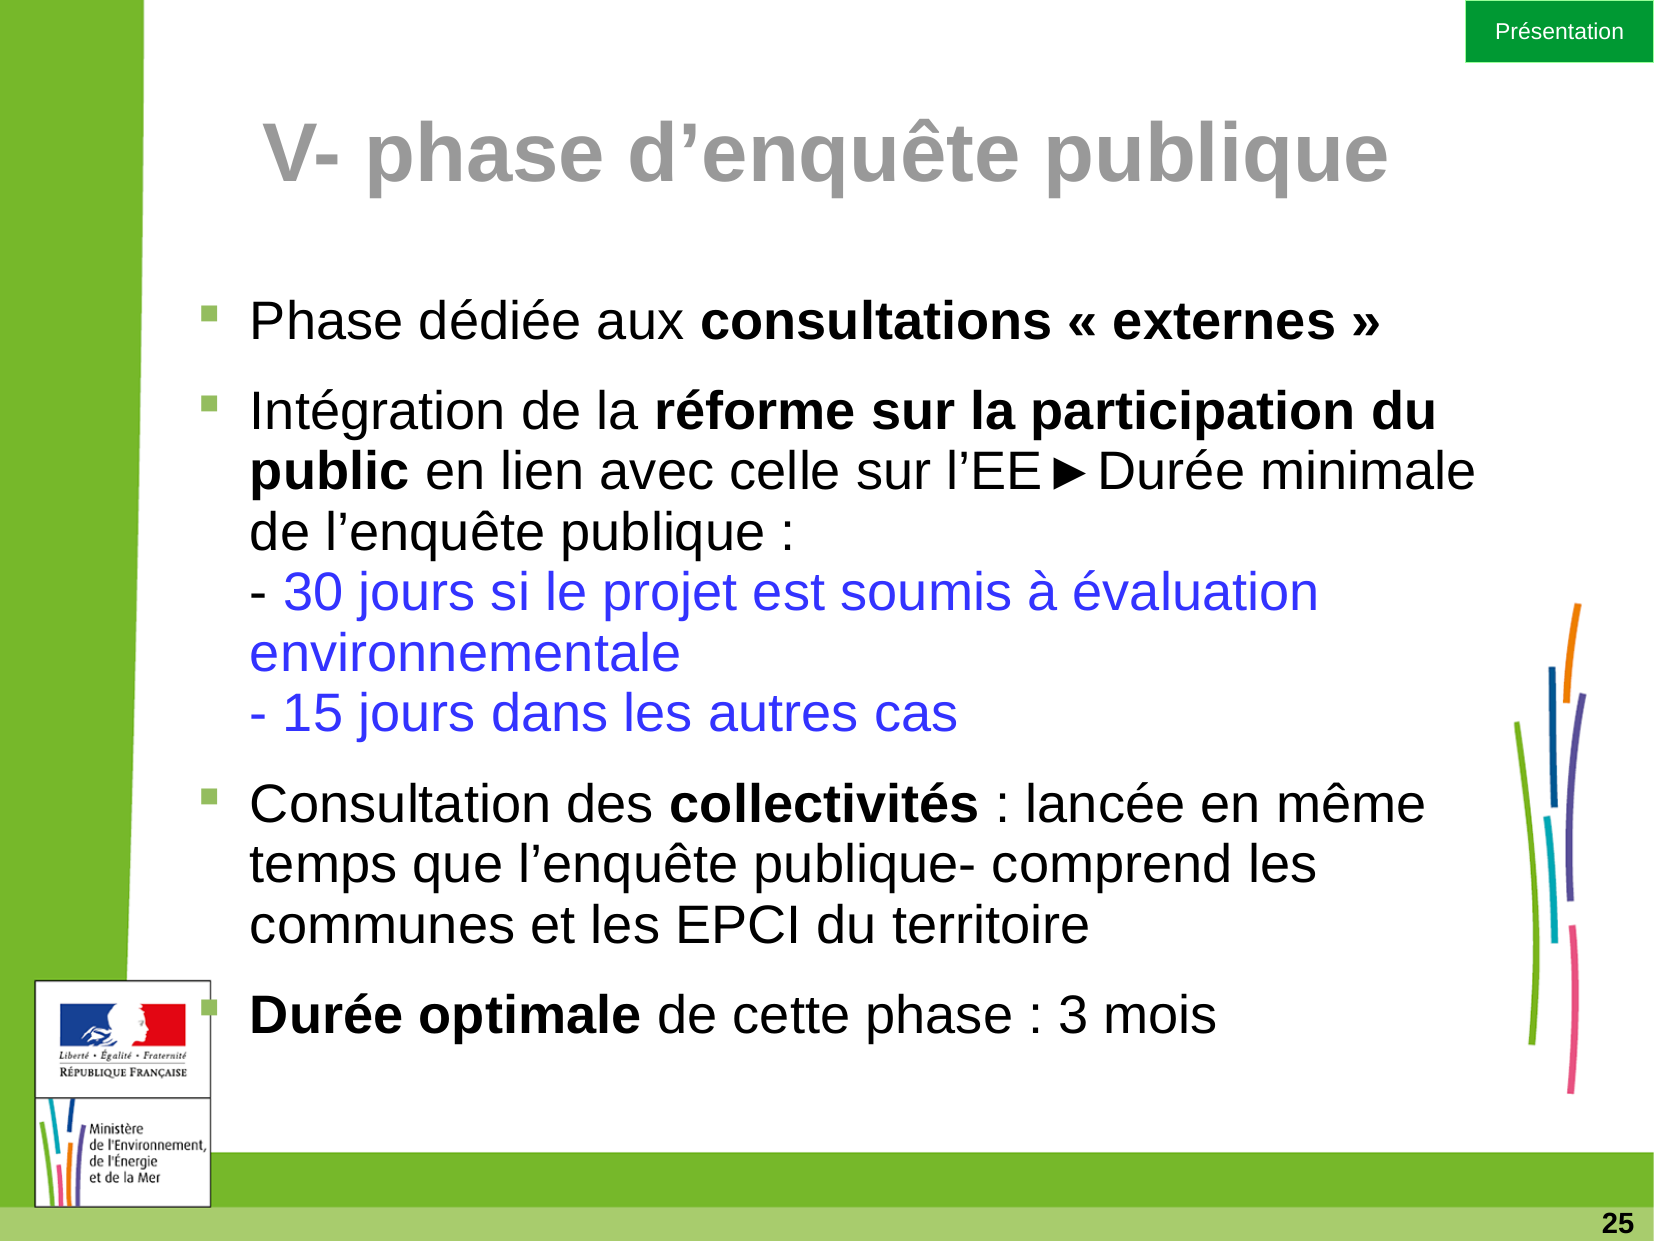

Présentation
# V- phase d’enquête publique
Phase dédiée aux consultations « externes »
Intégration de la réforme sur la participation du public en lien avec celle sur l’EE►Durée minimale de l’enquête publique :
- 30 jours si le projet est soumis à évaluation environnementale
- 15 jours dans les autres cas
Consultation des collectivités : lancée en même temps que l’enquête publique- comprend les communes et les EPCI du territoire
Durée optimale de cette phase : 3 mois